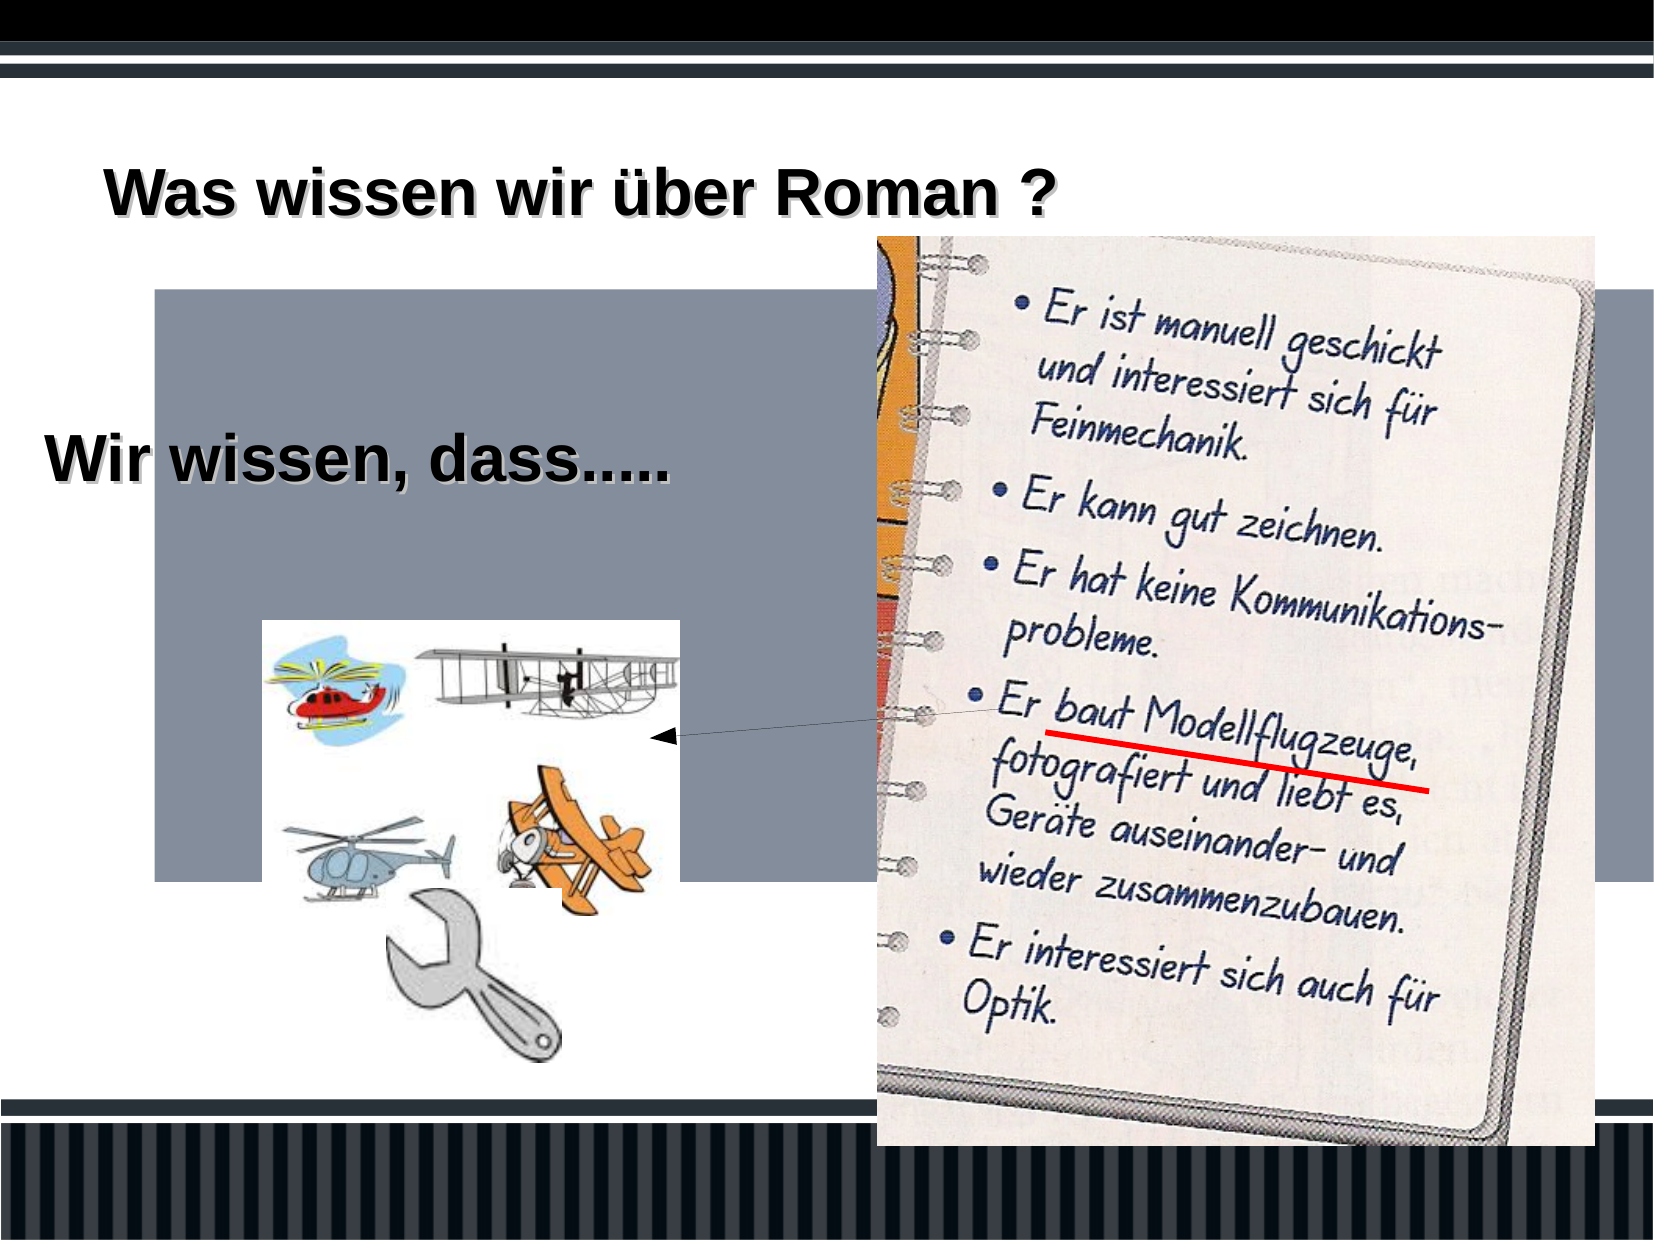

Was wissen wir über Roman ?
Wir wissen, dass.....